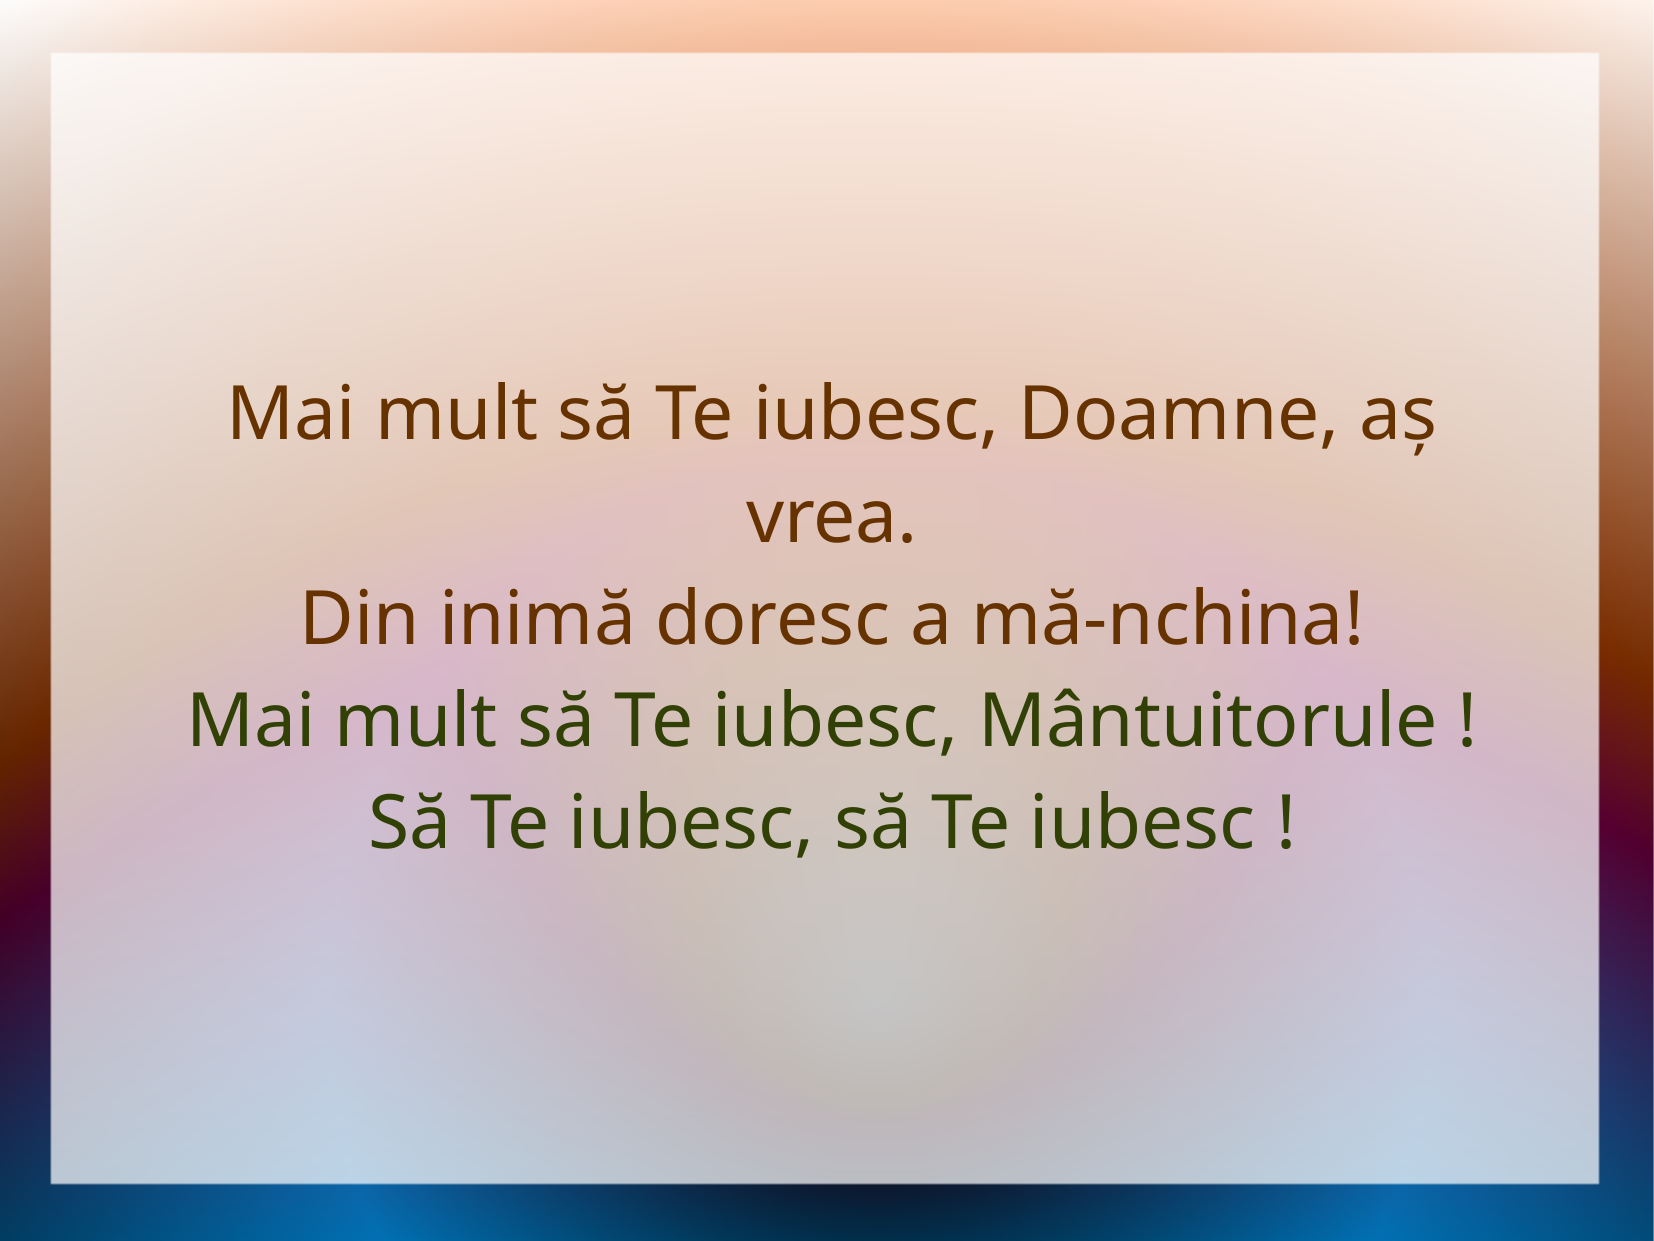

Mai mult să Te iubesc, Doamne, aş vrea.
Din inimă doresc a mă-nchina!
Mai mult să Te iubesc, Mântuitorule !
Să Te iubesc, să Te iubesc !